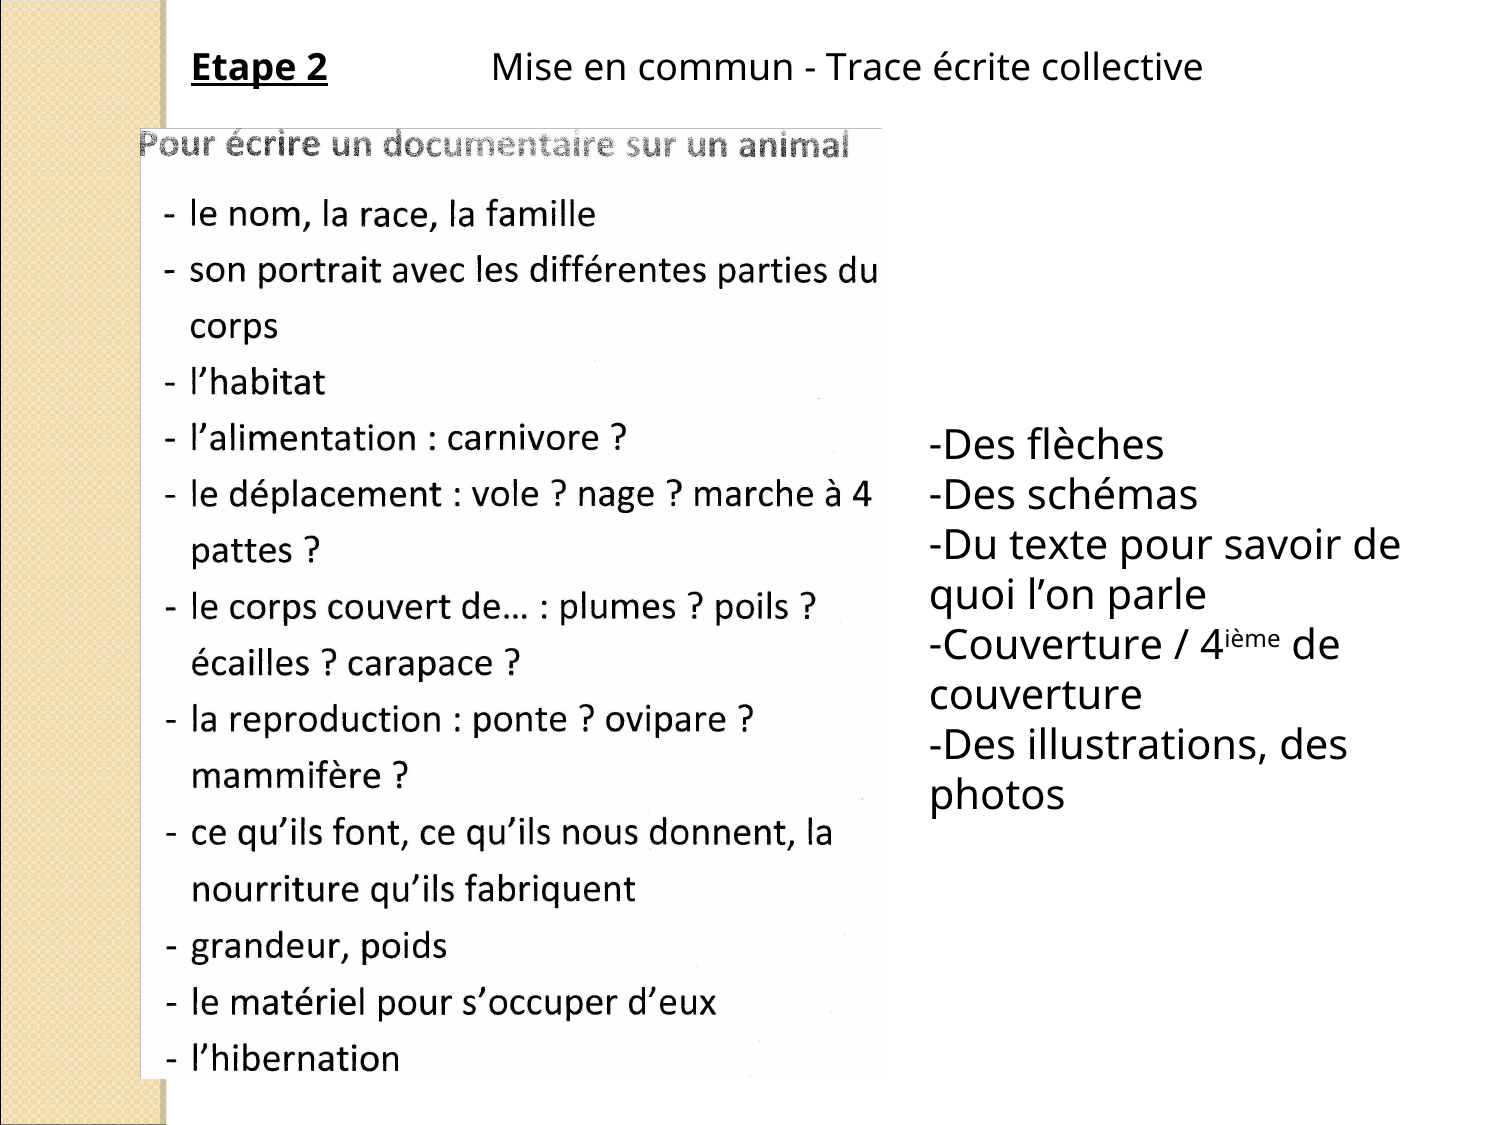

Etape 2		Mise en commun - Trace écrite collective
Des flèches
Des schémas
Du texte pour savoir de quoi l’on parle
Couverture / 4ième de couverture
Des illustrations, des photos